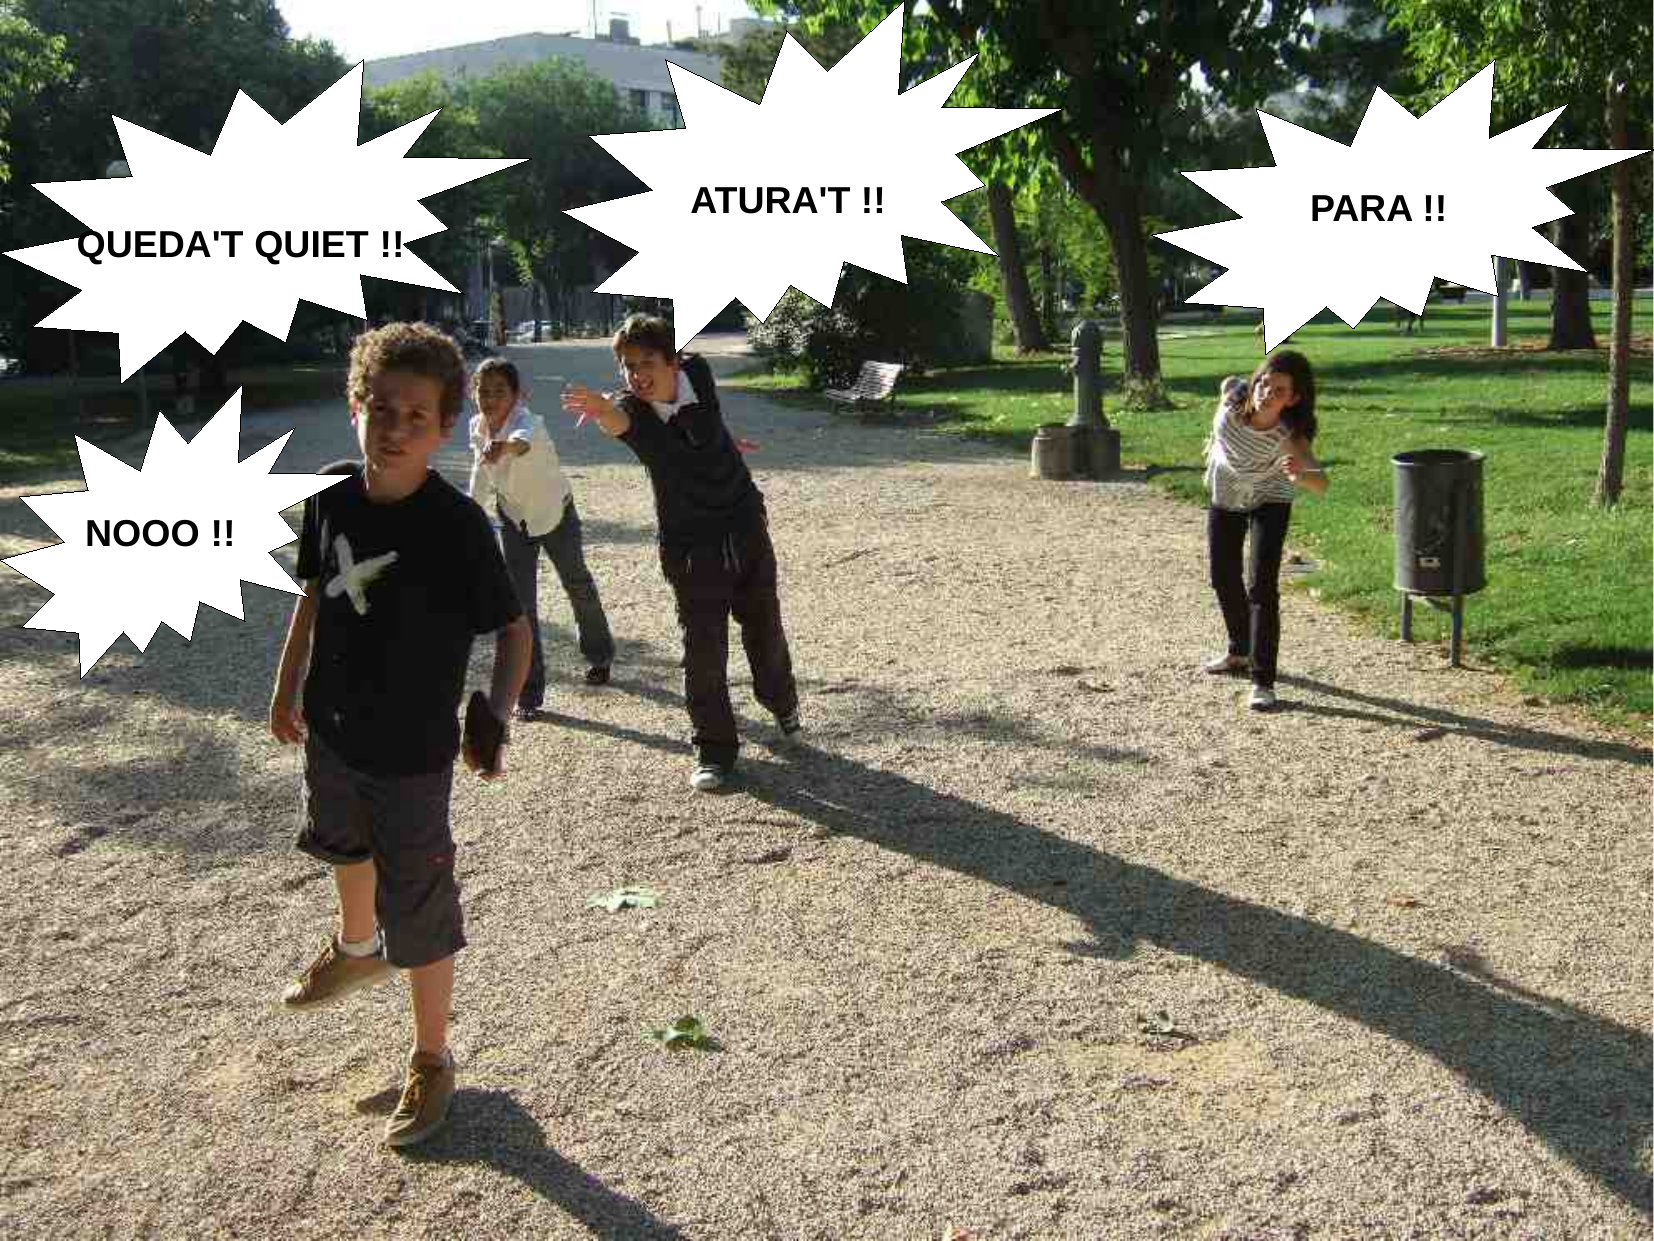

ATURA'T !!
QUEDA'T QUIET !!
PARA !!
NOOO !!